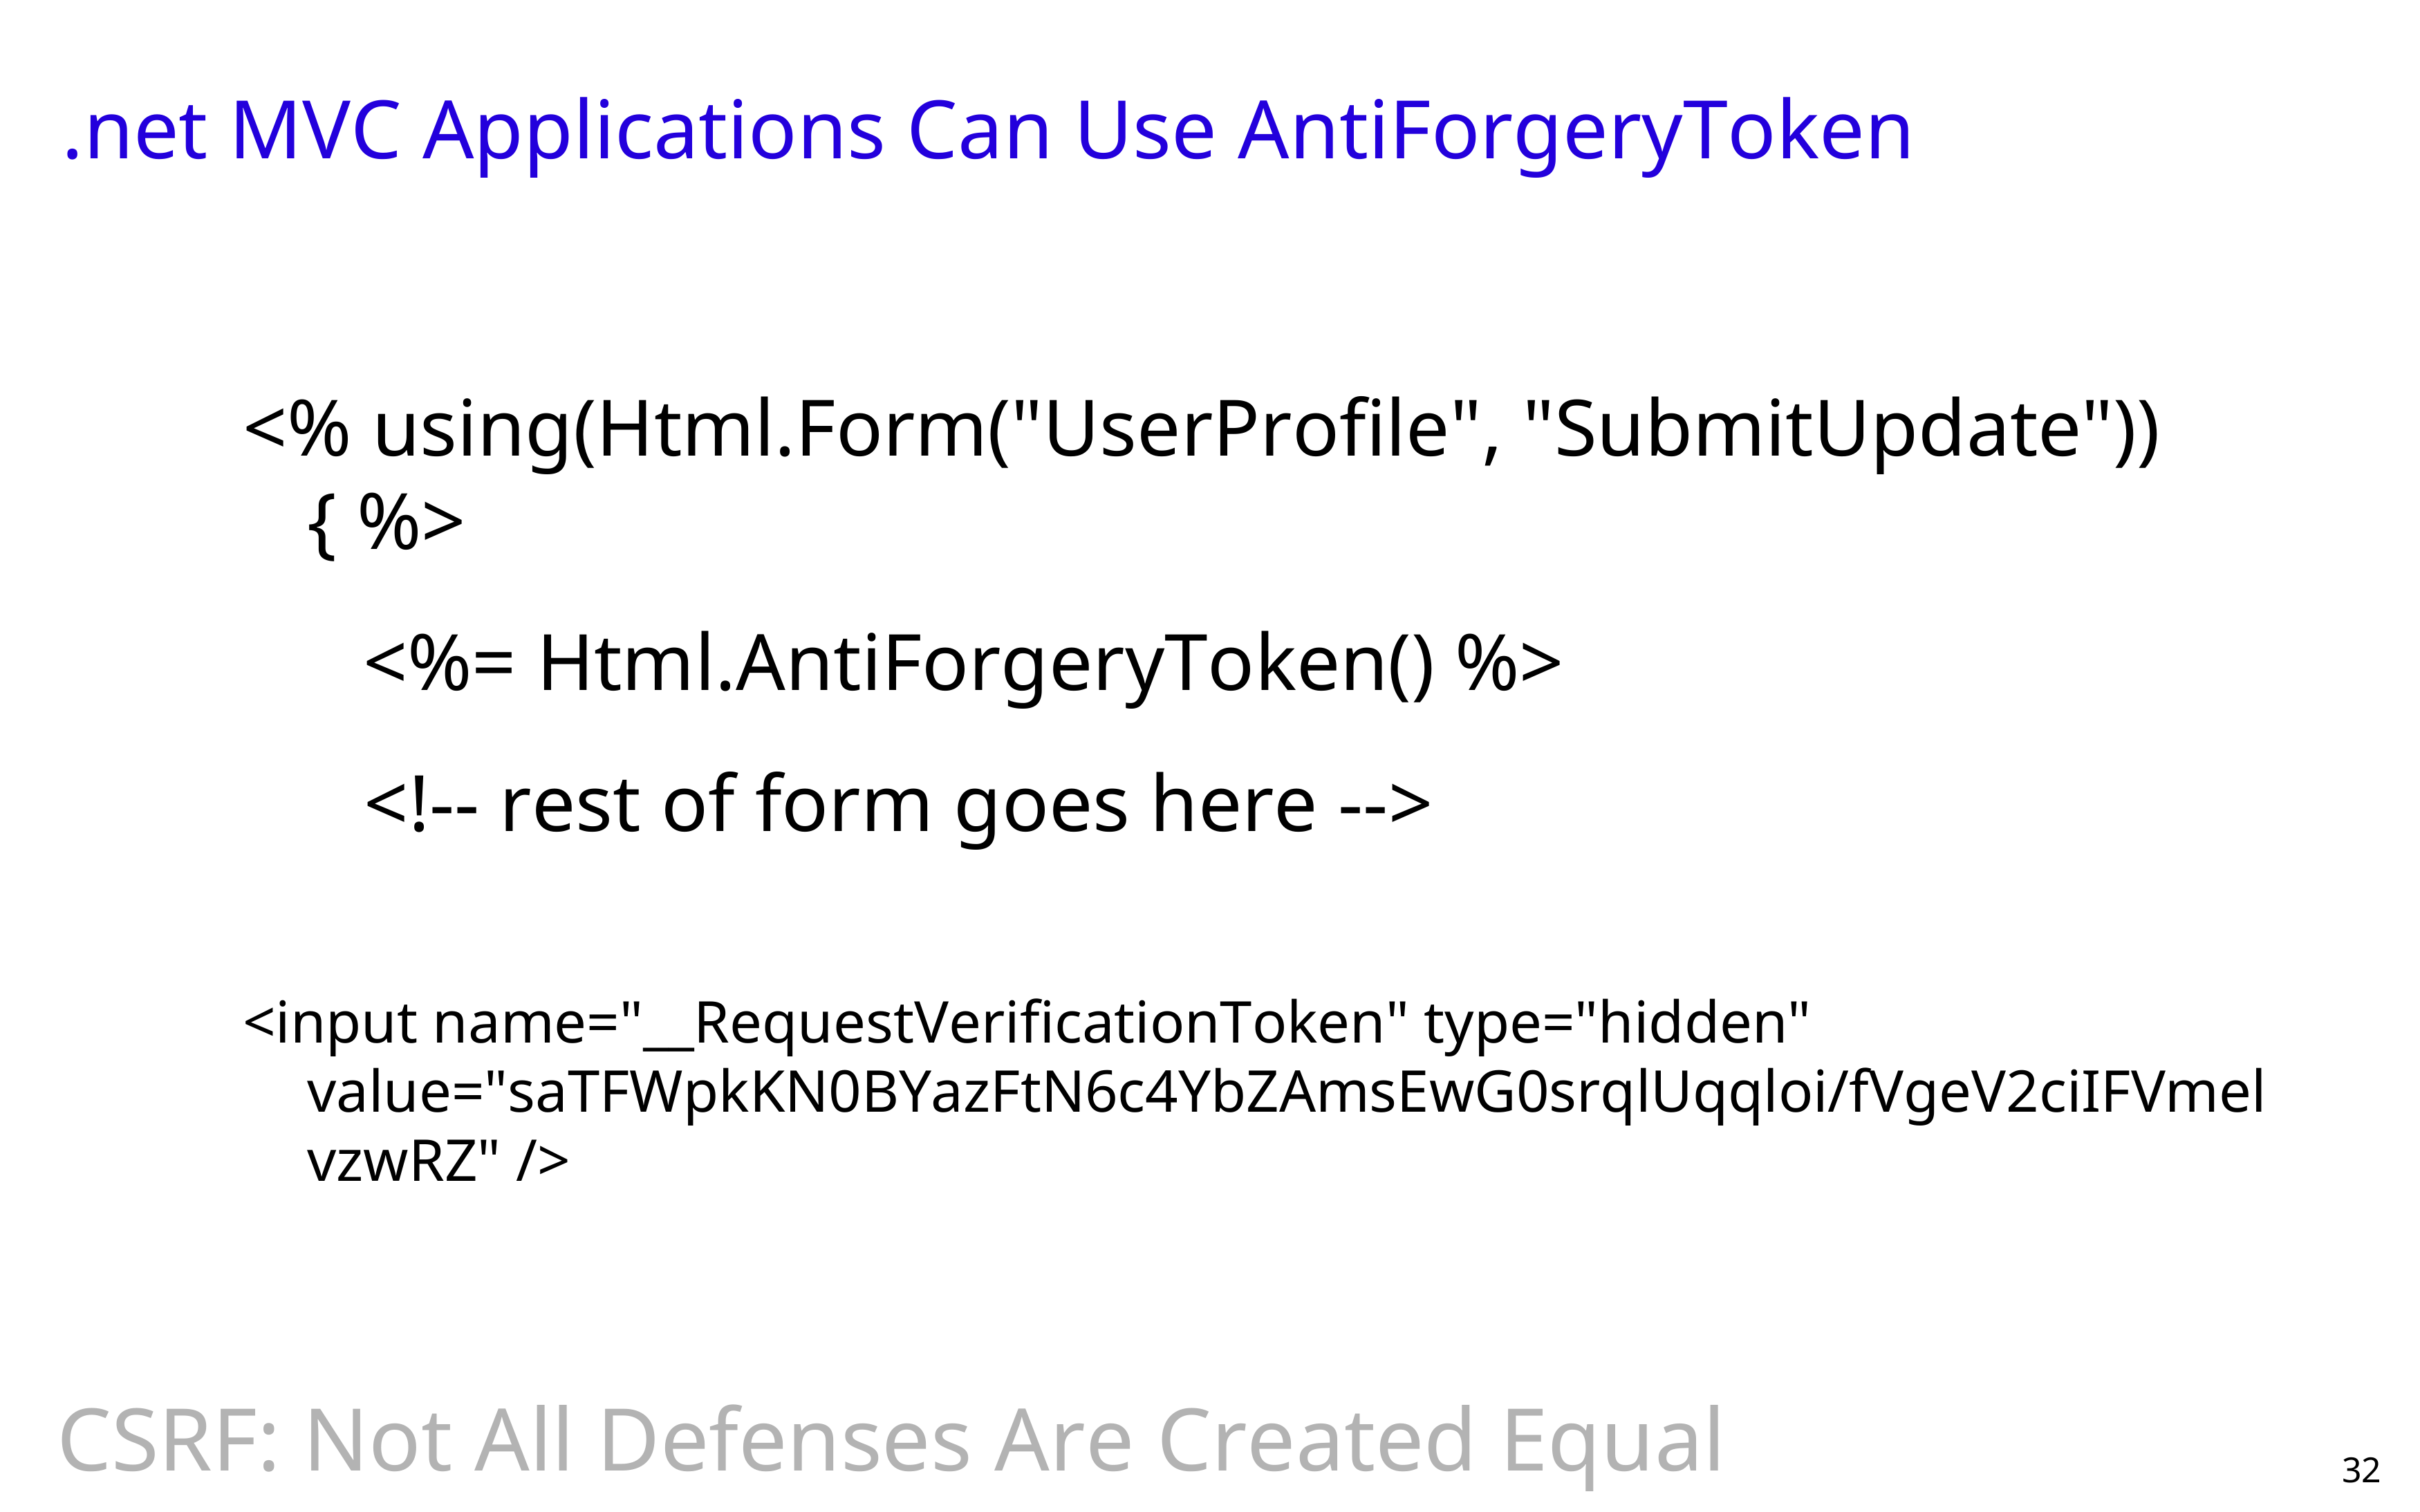

.net MVC Applications Can Use AntiForgeryToken
<% using(Html.Form("UserProfile", "SubmitUpdate")) { %>
<%= Html.AntiForgeryToken() %>
 <!-- rest of form goes here -->
<input name="__RequestVerificationToken" type="hidden" value="saTFWpkKN0BYazFtN6c4YbZAmsEwG0srqlUqqloi/fVgeV2ciIFVmelvzwRZ" />